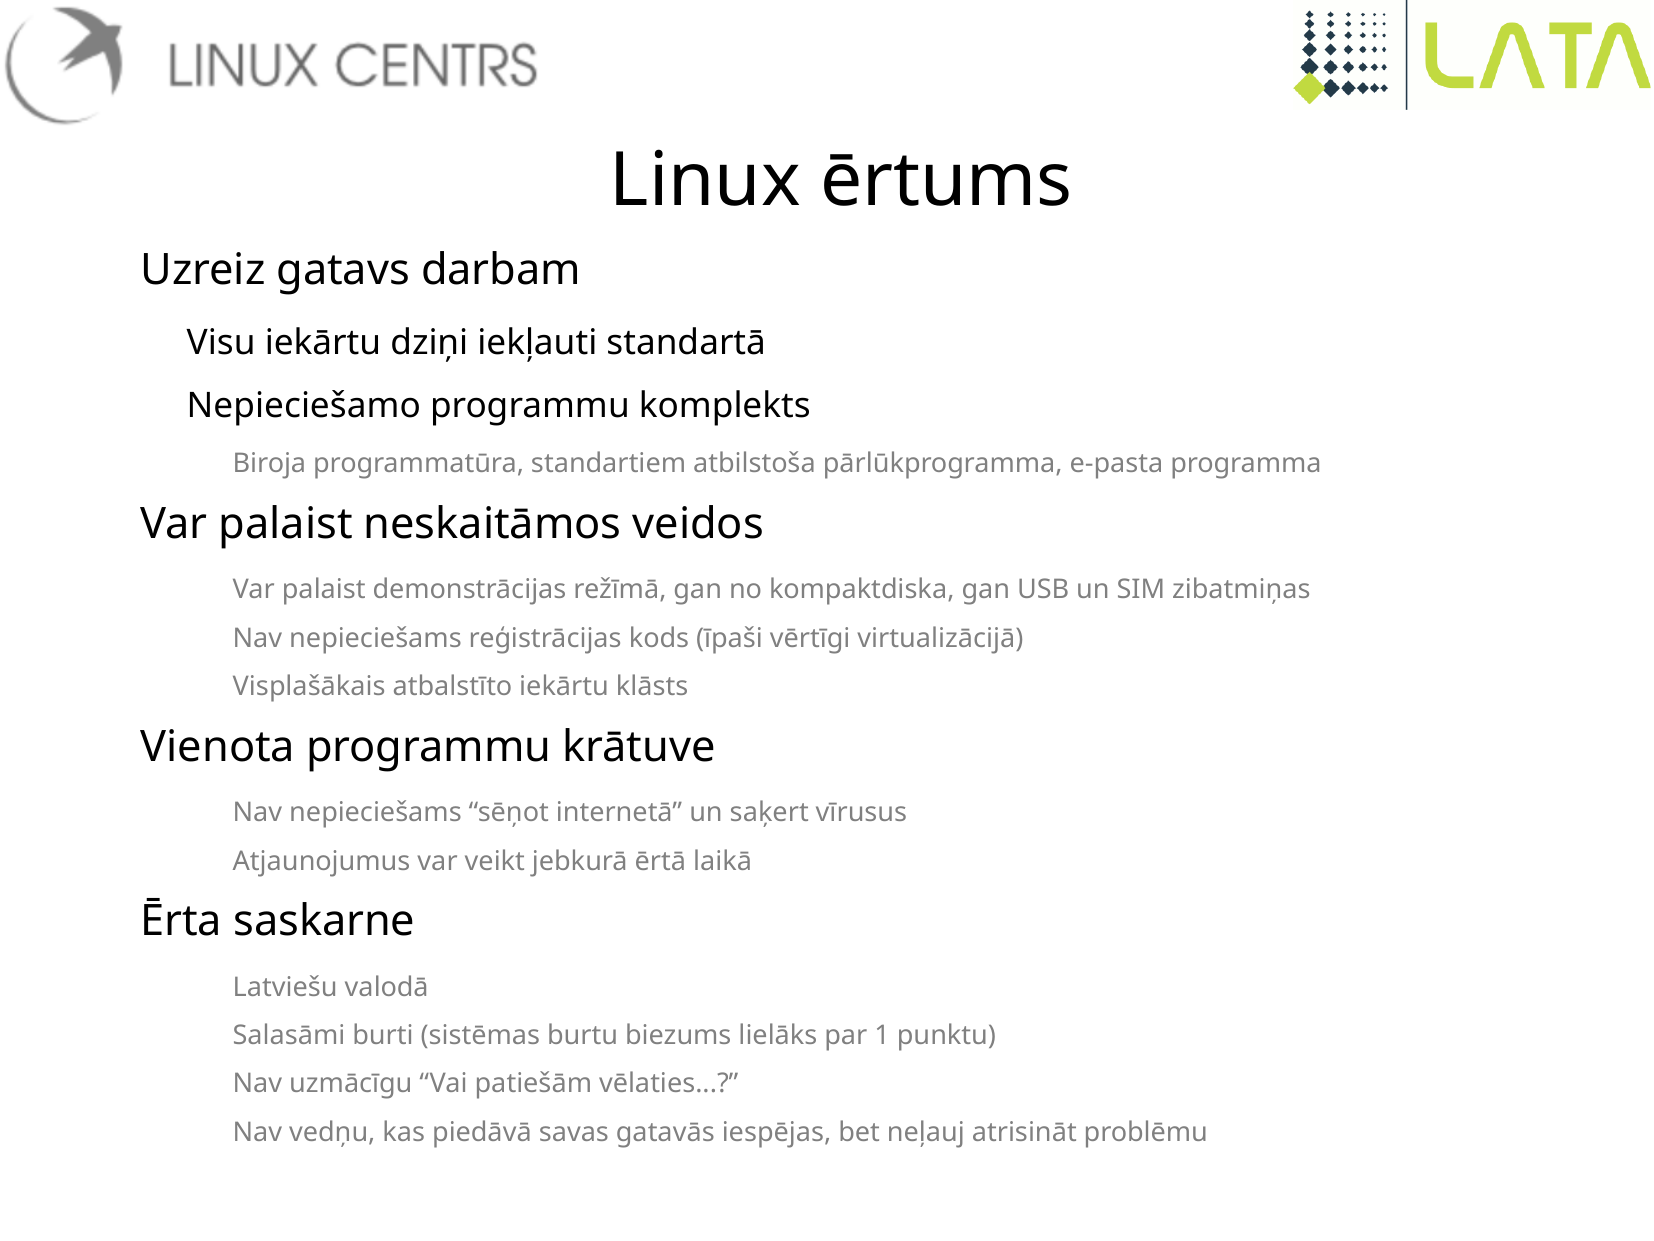

# Linux ērtums
Uzreiz gatavs darbam
Visu iekārtu dziņi iekļauti standartā
Nepieciešamo programmu komplekts
Biroja programmatūra, standartiem atbilstoša pārlūkprogramma, e-pasta programma
Var palaist neskaitāmos veidos
Var palaist demonstrācijas režīmā, gan no kompaktdiska, gan USB un SIM zibatmiņas
Nav nepieciešams reģistrācijas kods (īpaši vērtīgi virtualizācijā)
Visplašākais atbalstīto iekārtu klāsts
Vienota programmu krātuve
Nav nepieciešams “sēņot internetā” un saķert vīrusus
Atjaunojumus var veikt jebkurā ērtā laikā
Ērta saskarne
Latviešu valodā
Salasāmi burti (sistēmas burtu biezums lielāks par 1 punktu)
Nav uzmācīgu “Vai patiešām vēlaties...?”
Nav vedņu, kas piedāvā savas gatavās iespējas, bet neļauj atrisināt problēmu